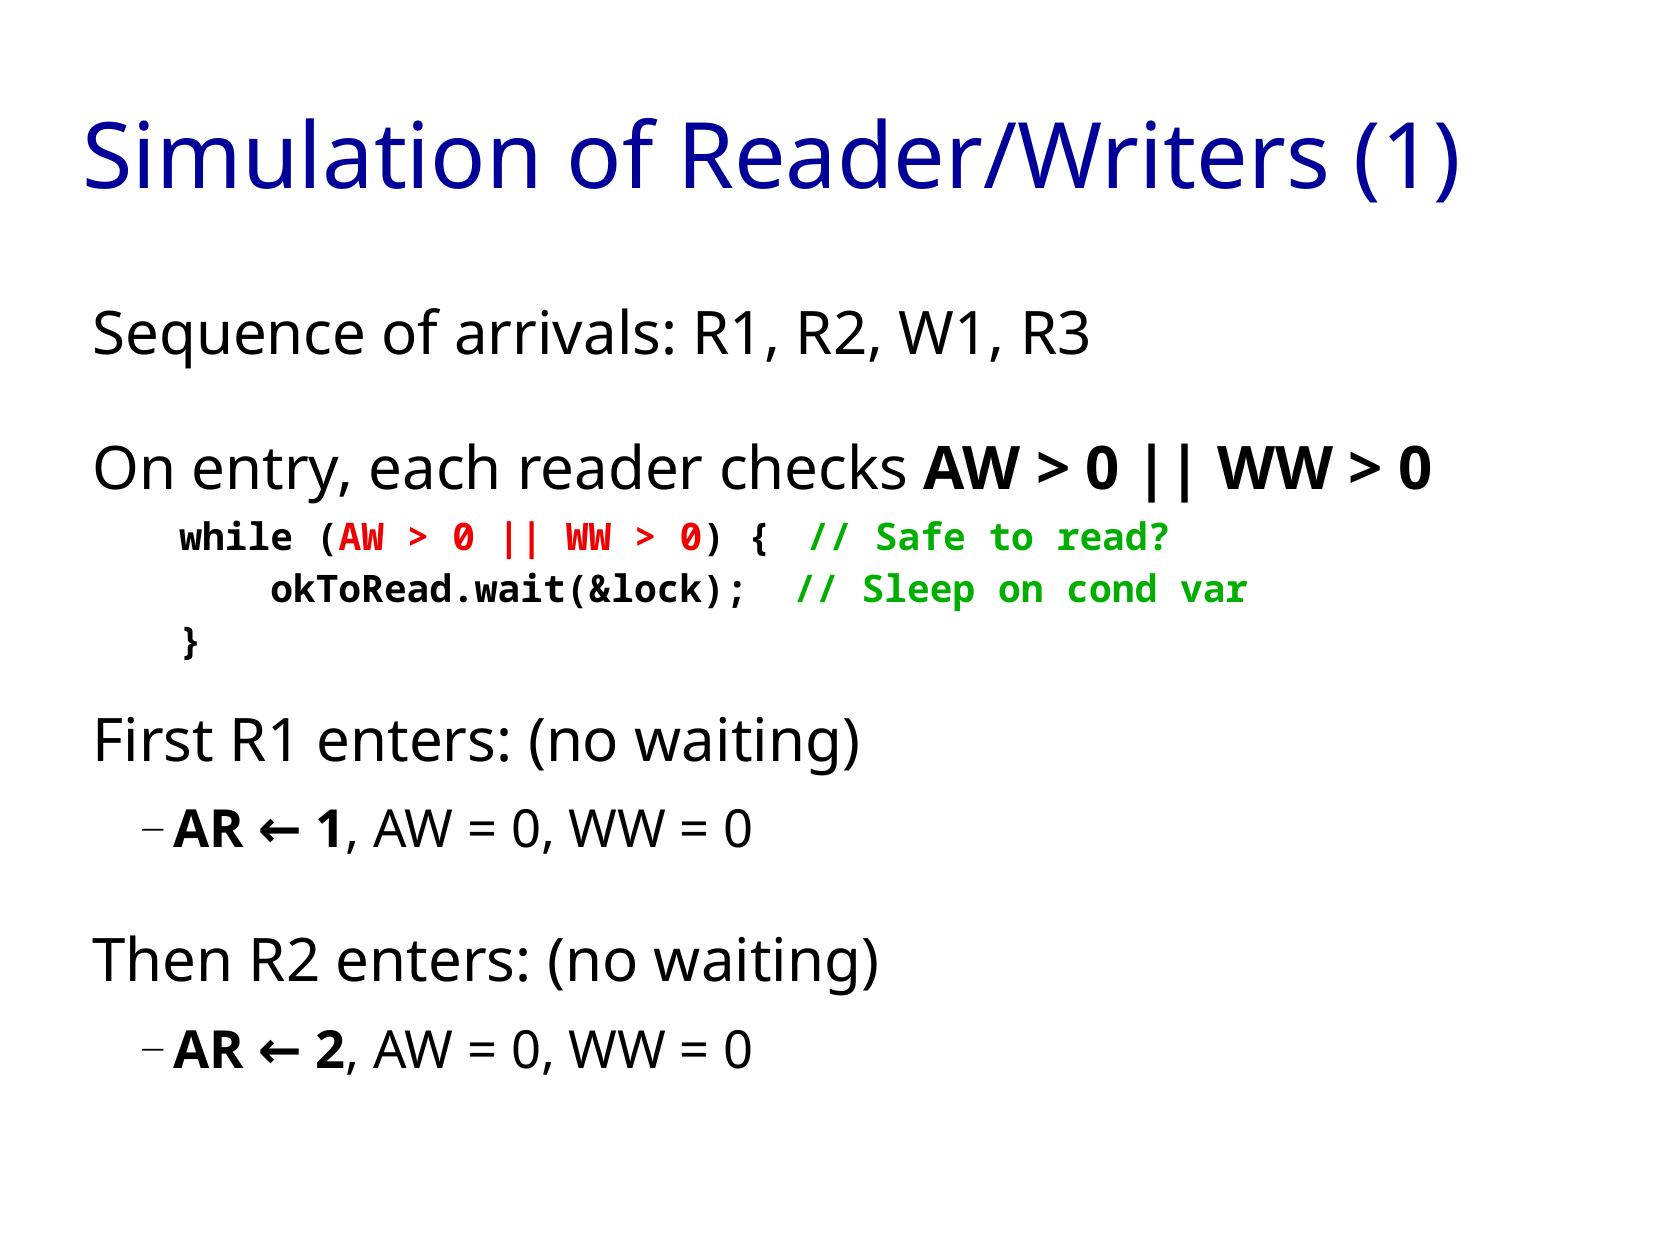

# Simulation of Reader/Writers (1)
Sequence of arrivals: R1, R2, W1, R3
On entry, each reader checks AW > 0 || WW > 0
First R1 enters: (no waiting)
AR ← 1, AW = 0, WW = 0
Then R2 enters: (no waiting)
AR ← 2, AW = 0, WW = 0
		while (AW > 0 || WW > 0) {	 // Safe to read?
		 okToRead.wait(&lock); // Sleep on cond var
	}